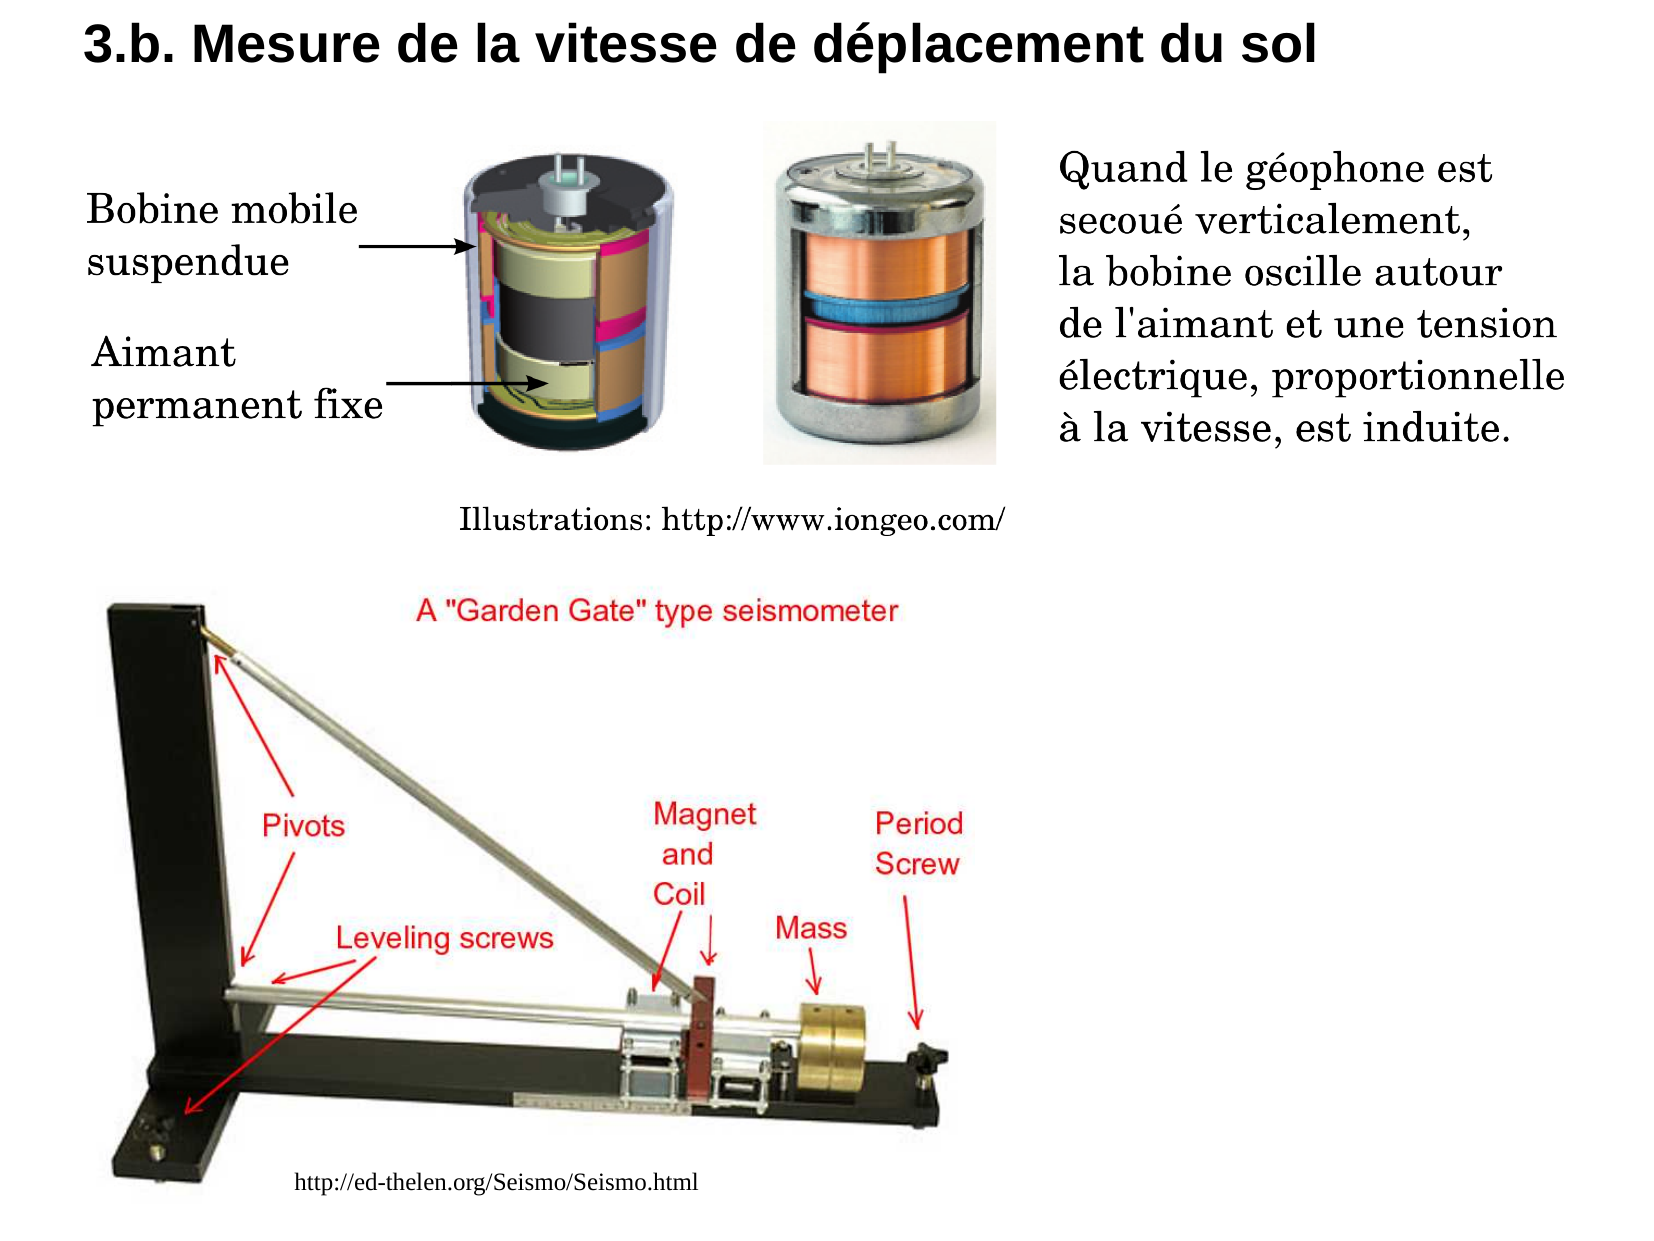

# 3.b. Mesure de la vitesse de déplacement du sol
http://ed-thelen.org/Seismo/Seismo.html